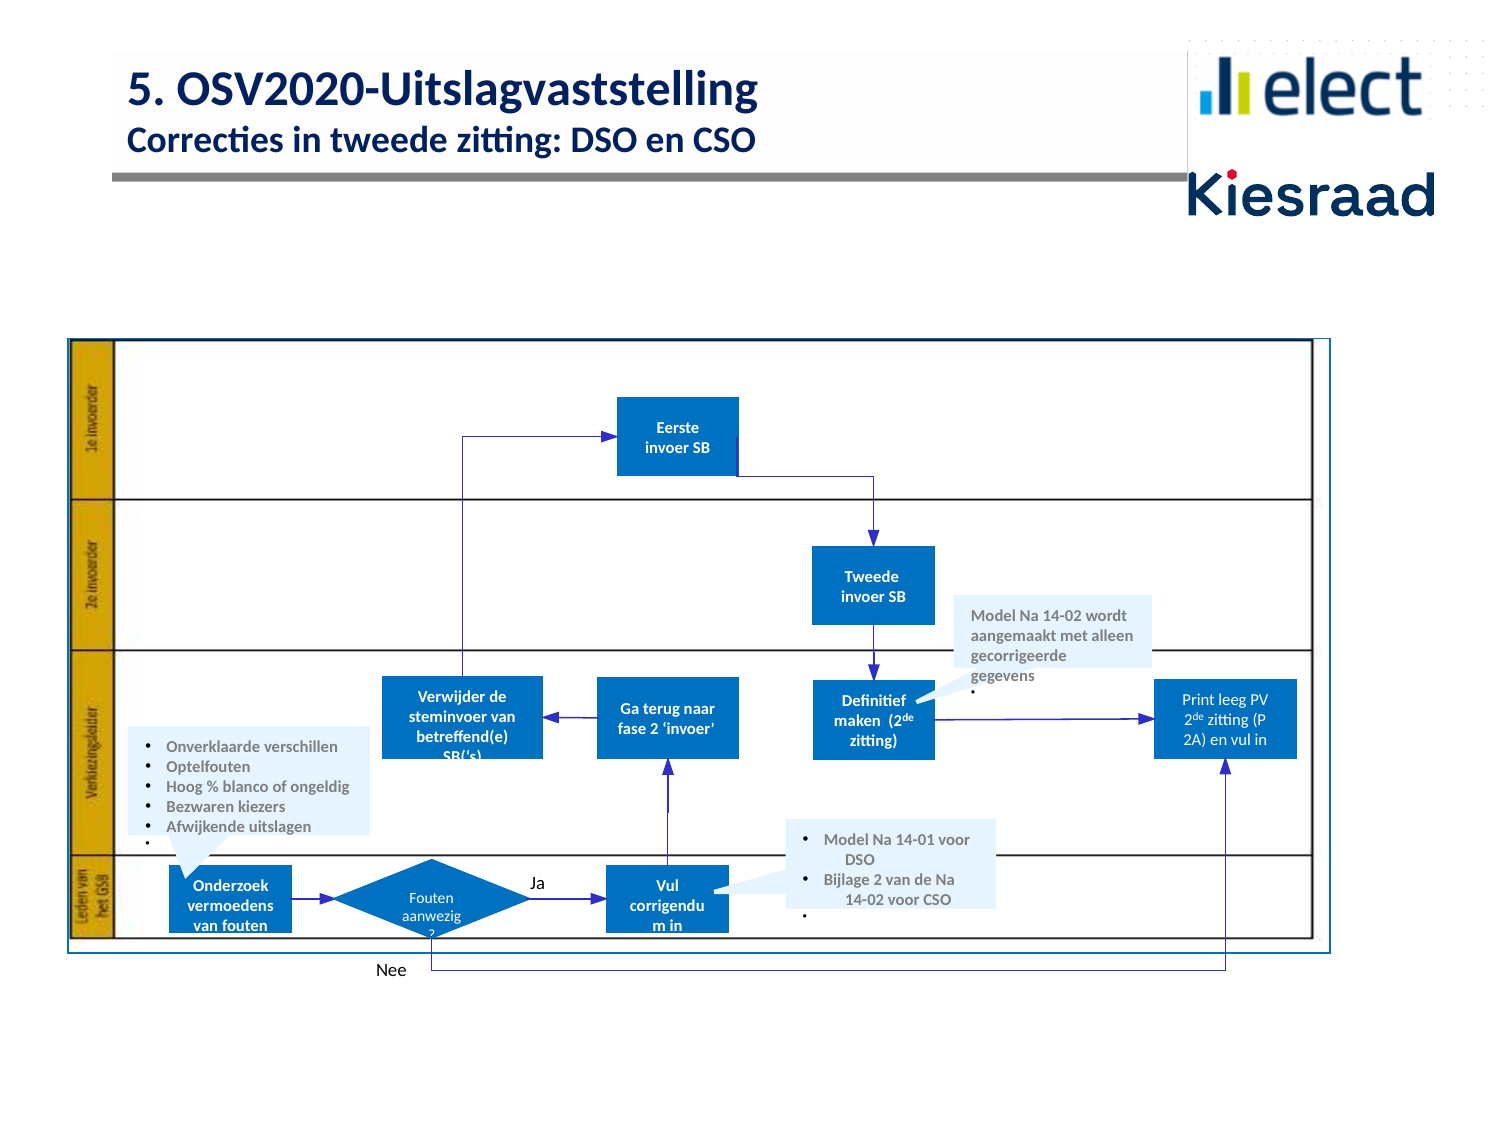

5. OSV2020-Uitslagvaststelling
Correcties in tweede zitting: DSO en CSO
Eerste invoer SB
Tweede invoer SB
Model Na 14-02 wordt aangemaakt met alleen gecorrigeerde gegevens
Verwijder de steminvoer van betreffend(e) SB(‘s)
Ga terug naar fase 2 ‘invoer’
Print leeg PV 2de zitting (P 2A) en vul in
Definitief maken (2de zitting)
Onverklaarde verschillen
Optelfouten
Hoog % blanco of ongeldig
Bezwaren kiezers
Afwijkende uitslagen
Model Na 14-01 voor DSO
Bijlage 2 van de Na 14-02 voor CSO
Fouten aanwezig?
Ja
Onderzoek vermoedens van fouten
Vul corrigendum in
Nee